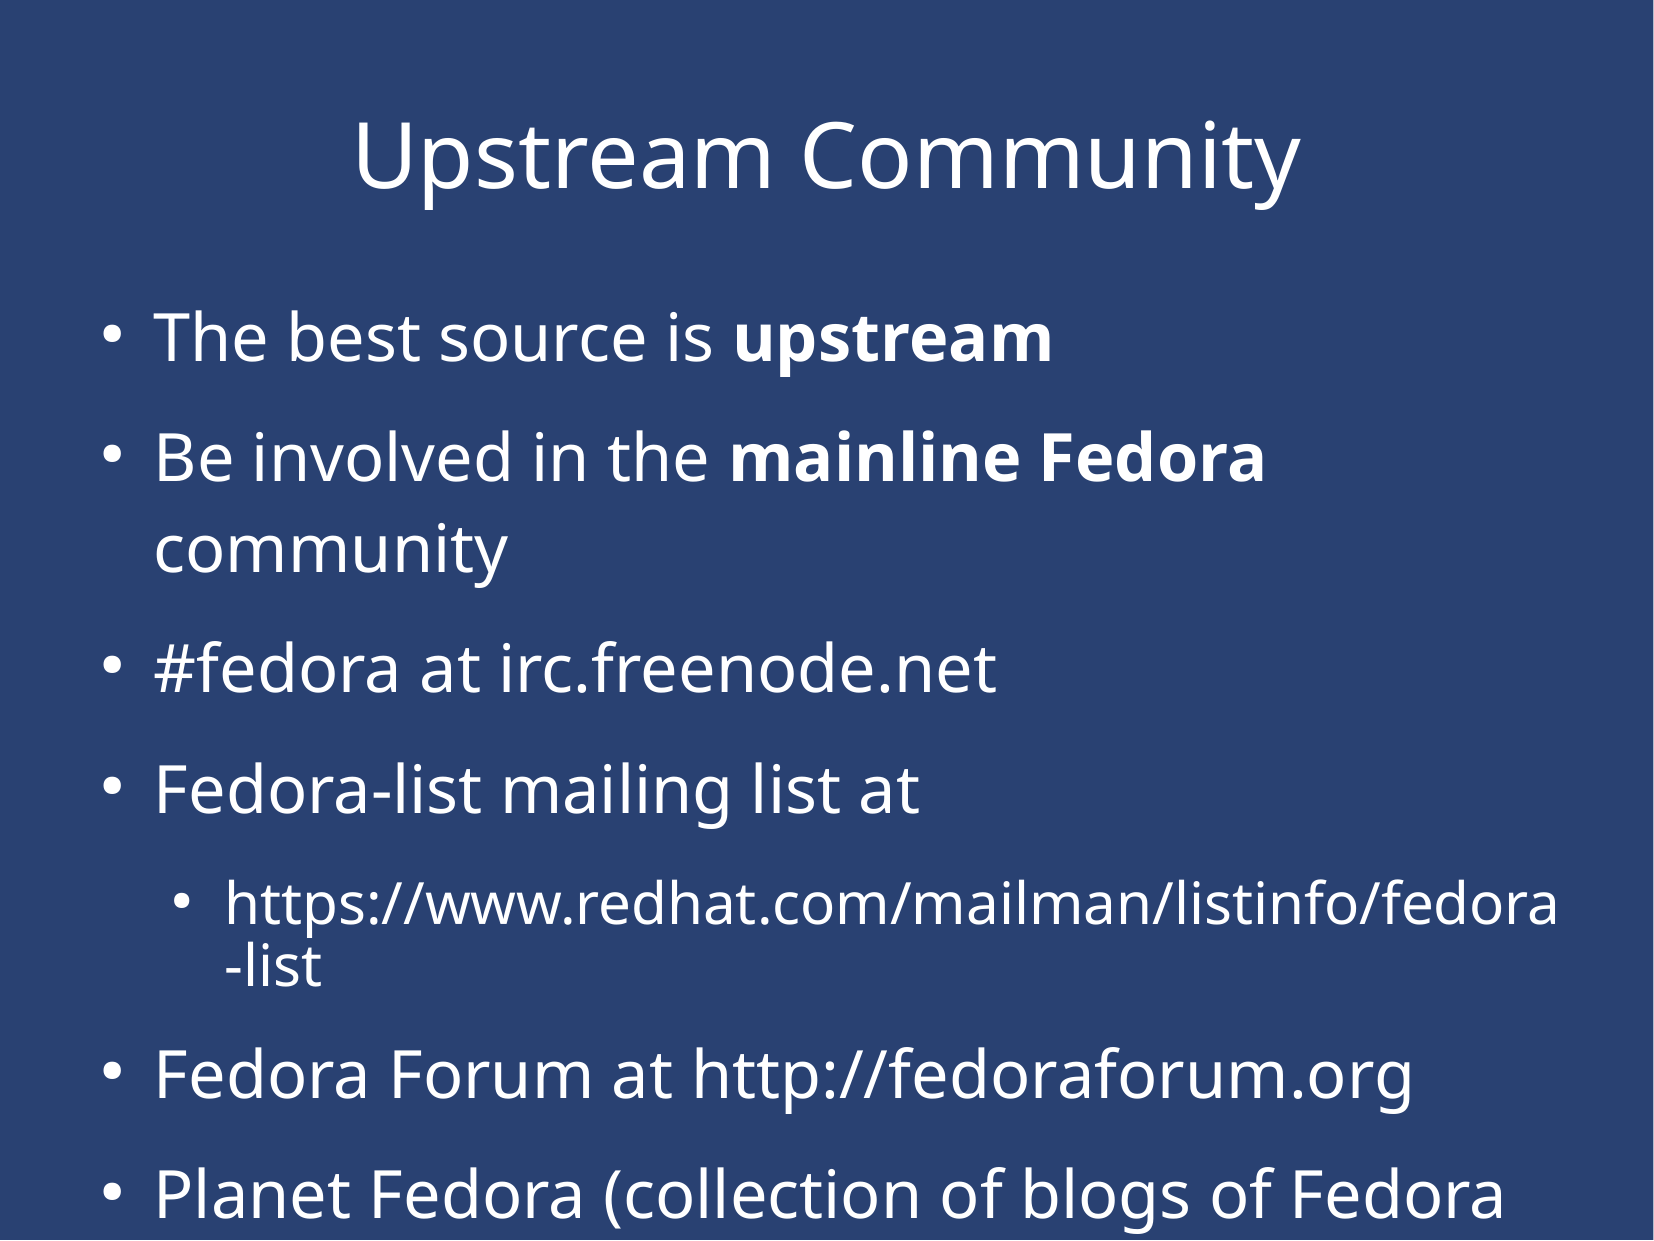

# Upstream Community
The best source is upstream
Be involved in the mainline Fedora community
#fedora at irc.freenode.net
Fedora-list mailing list at
https://www.redhat.com/mailman/listinfo/fedora-list
Fedora Forum at http://fedoraforum.org
Planet Fedora (collection of blogs of Fedora Contributors) at http://planet.fedoraproject.org